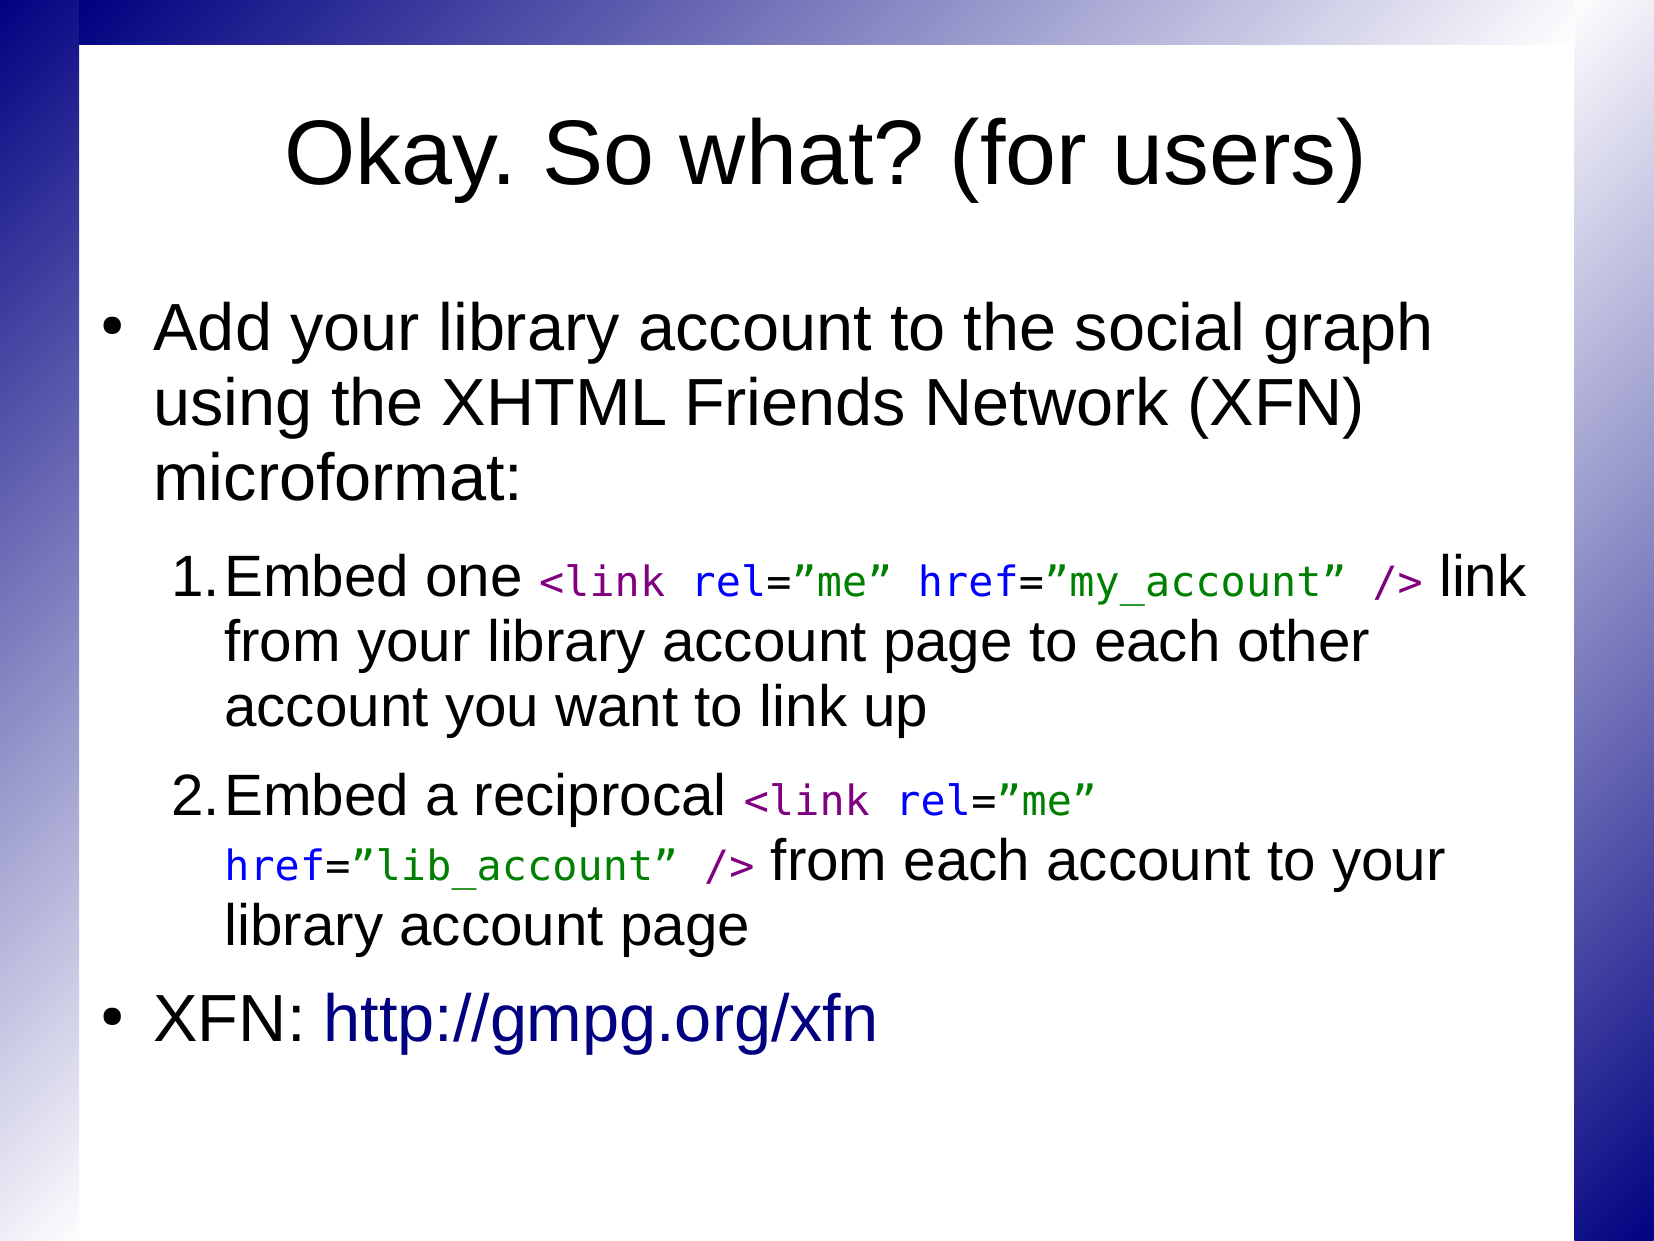

# Okay. So what? (for users)
Add your library account to the social graph using the XHTML Friends Network (XFN) microformat:
Embed one <link rel=”me” href=”my_account” /> link from your library account page to each other account you want to link up
Embed a reciprocal <link rel=”me” href=”lib_account” /> from each account to your library account page
XFN: http://gmpg.org/xfn